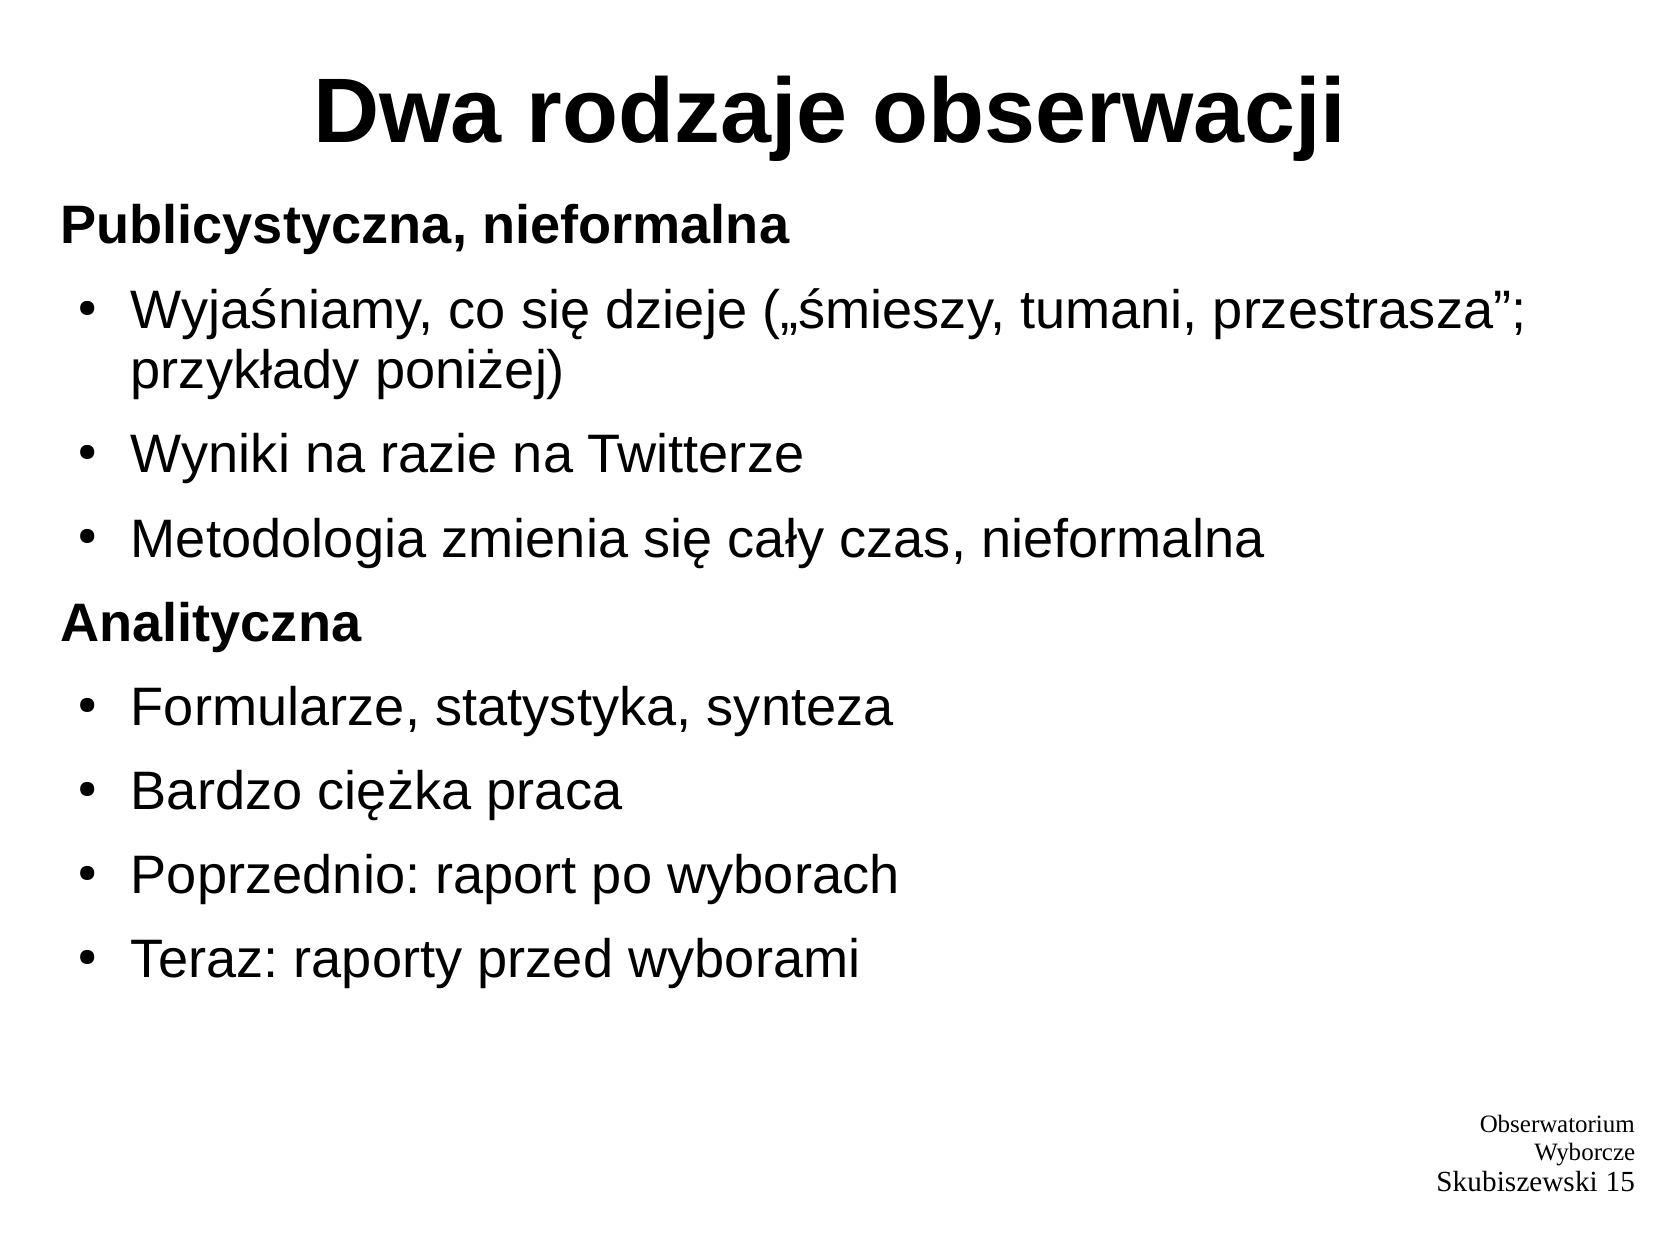

# Dwa rodzaje obserwacji
Publicystyczna, nieformalna
Wyjaśniamy, co się dzieje („śmieszy, tumani, przestrasza”; przykłady poniżej)
Wyniki na razie na Twitterze
Metodologia zmienia się cały czas, nieformalna
Analityczna
Formularze, statystyka, synteza
Bardzo ciężka praca
Poprzednio: raport po wyborach
Teraz: raporty przed wyborami
15